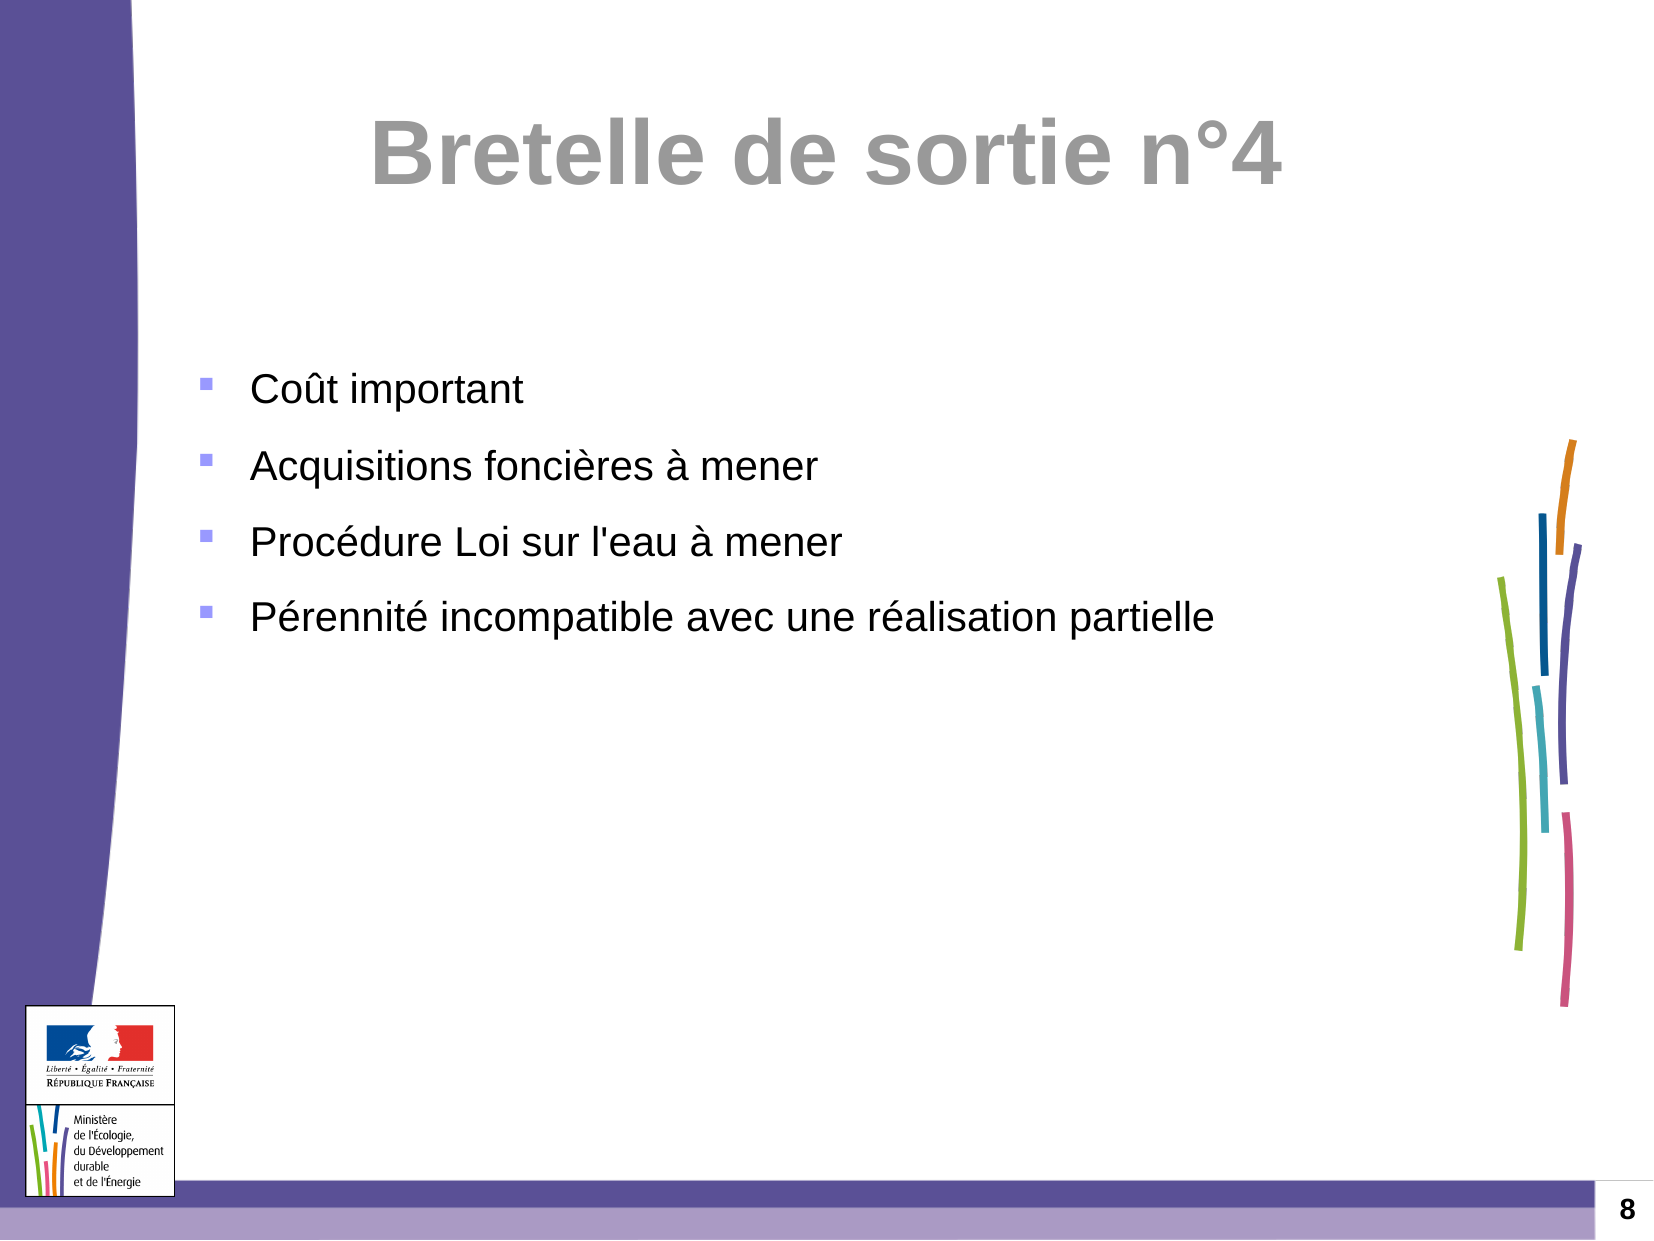

# Bretelle de sortie n°4
Coût important
Acquisitions foncières à mener
Procédure Loi sur l'eau à mener
Pérennité incompatible avec une réalisation partielle
8